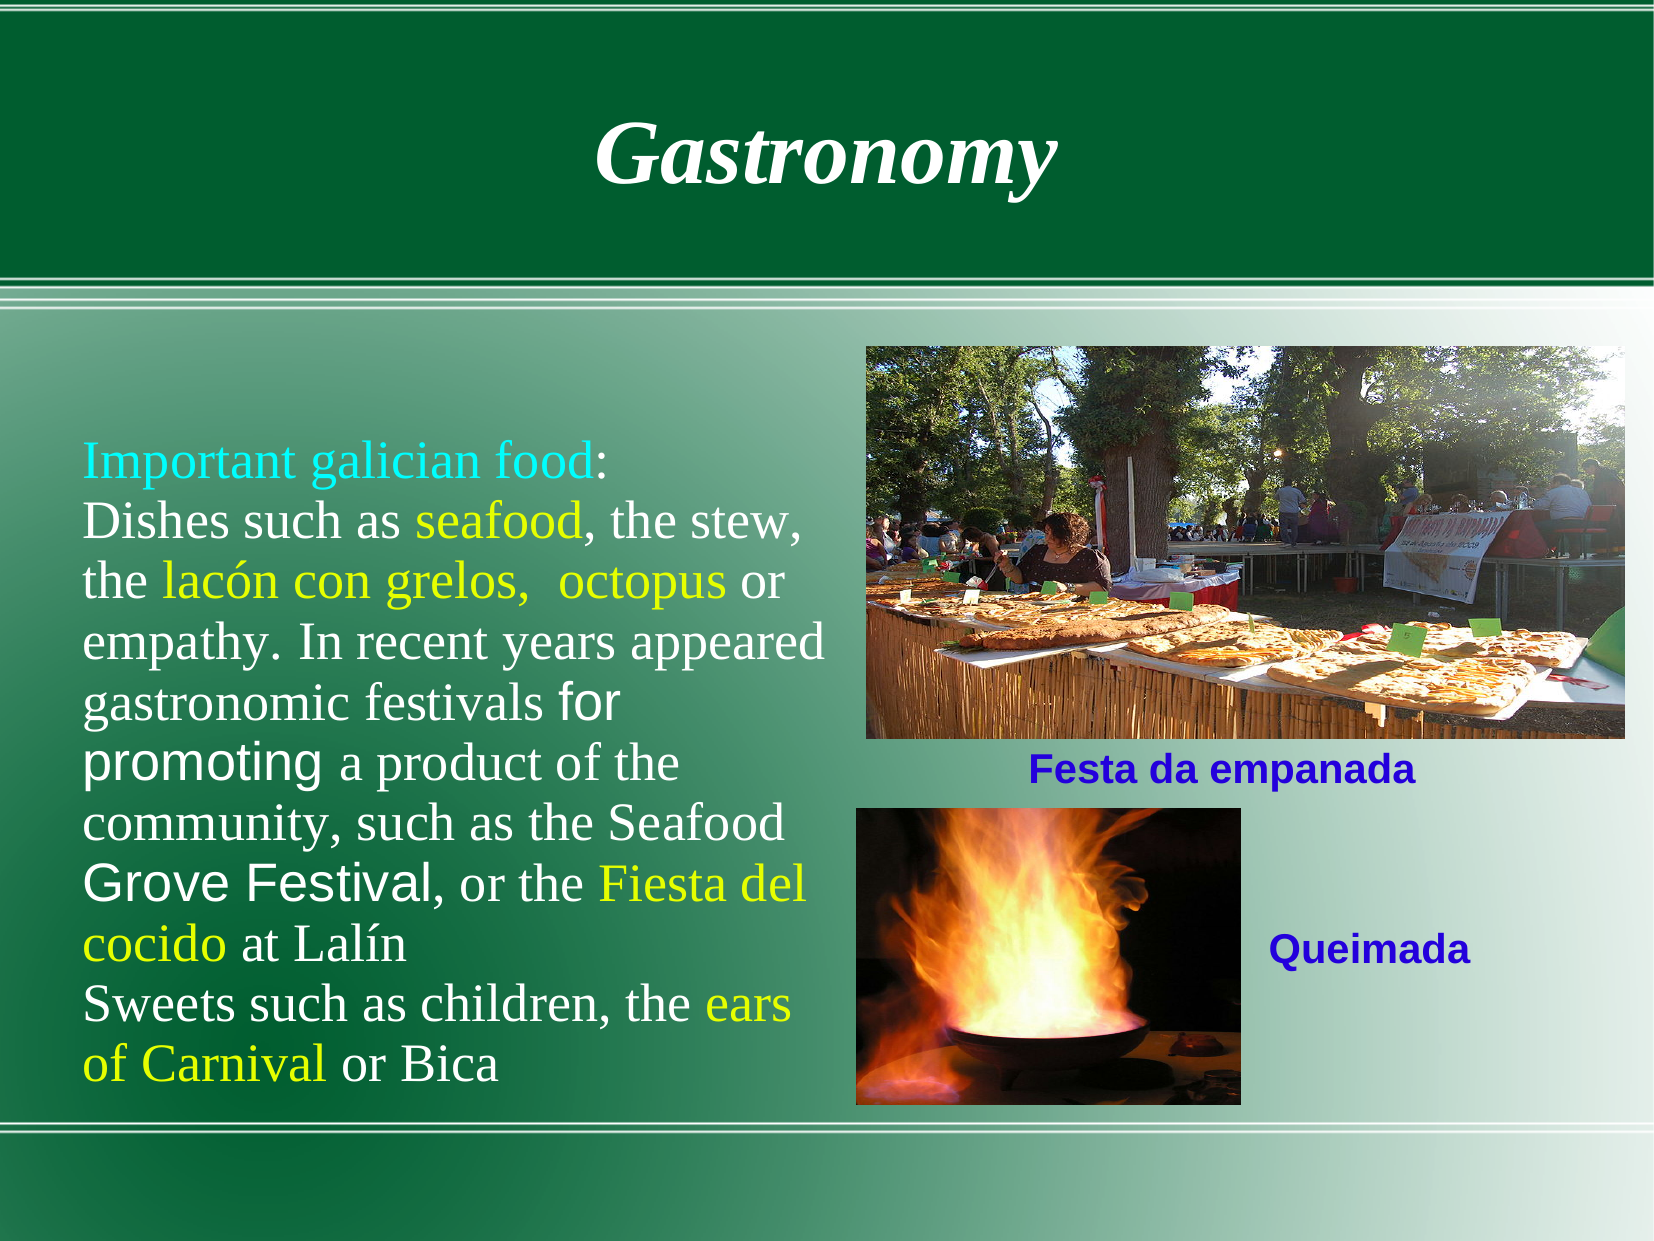

# Gastronomy
Important galician food:
Dishes such as seafood, the stew, the lacón con grelos, octopus or empathy. In recent years appeared gastronomic festivals for promoting a product of the community, such as the Seafood Grove Festival, or the Fiesta del cocido at Lalín
Sweets such as children, the ears of Carnival or Bica
Festa da empanada
Queimada